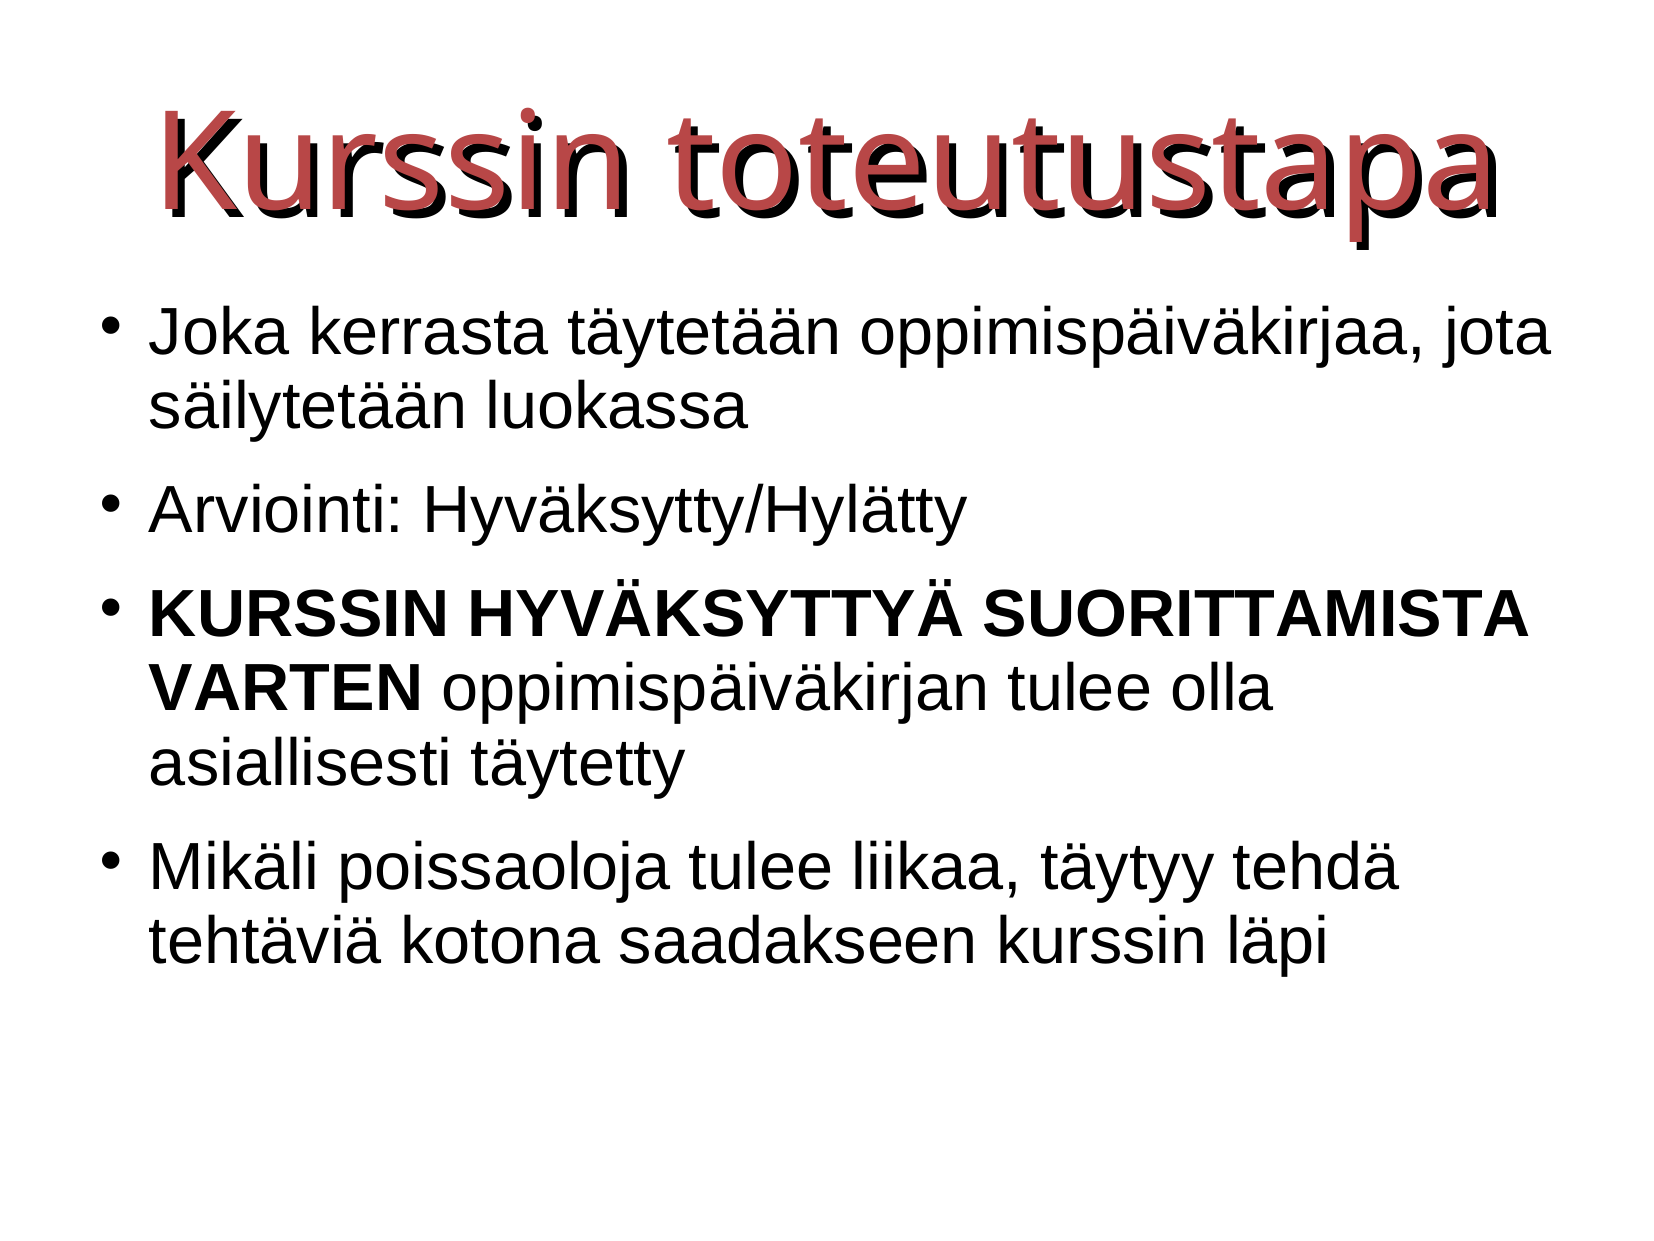

Kurssin toteutustapa
Joka kerrasta täytetään oppimispäiväkirjaa, jota säilytetään luokassa
Arviointi: Hyväksytty/Hylätty
KURSSIN HYVÄKSYTTYÄ SUORITTAMISTA VARTEN oppimispäiväkirjan tulee olla asiallisesti täytetty
Mikäli poissaoloja tulee liikaa, täytyy tehdä tehtäviä kotona saadakseen kurssin läpi